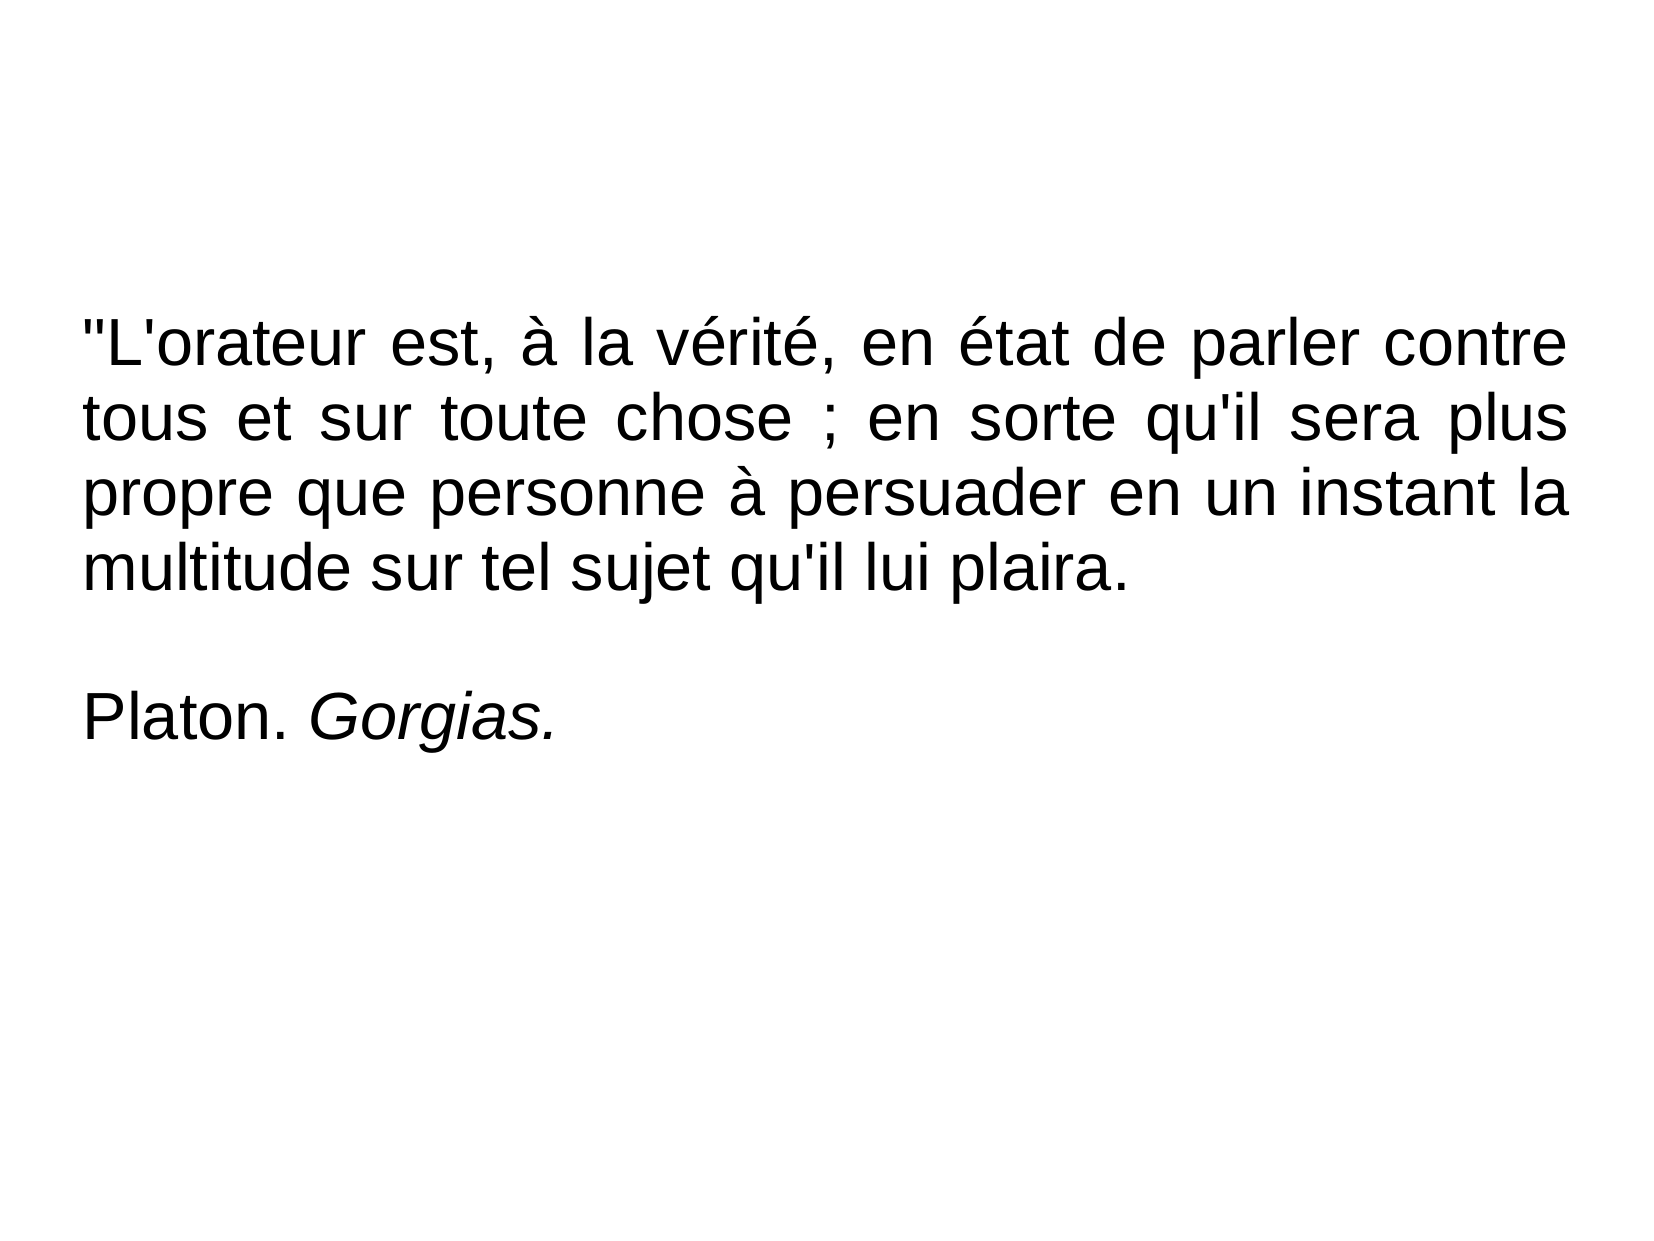

# "L'orateur est, à la vérité, en état de parler contre tous et sur toute chose ; en sorte qu'il sera plus propre que personne à persuader en un instant la multitude sur tel sujet qu'il lui plaira.
Platon. Gorgias.